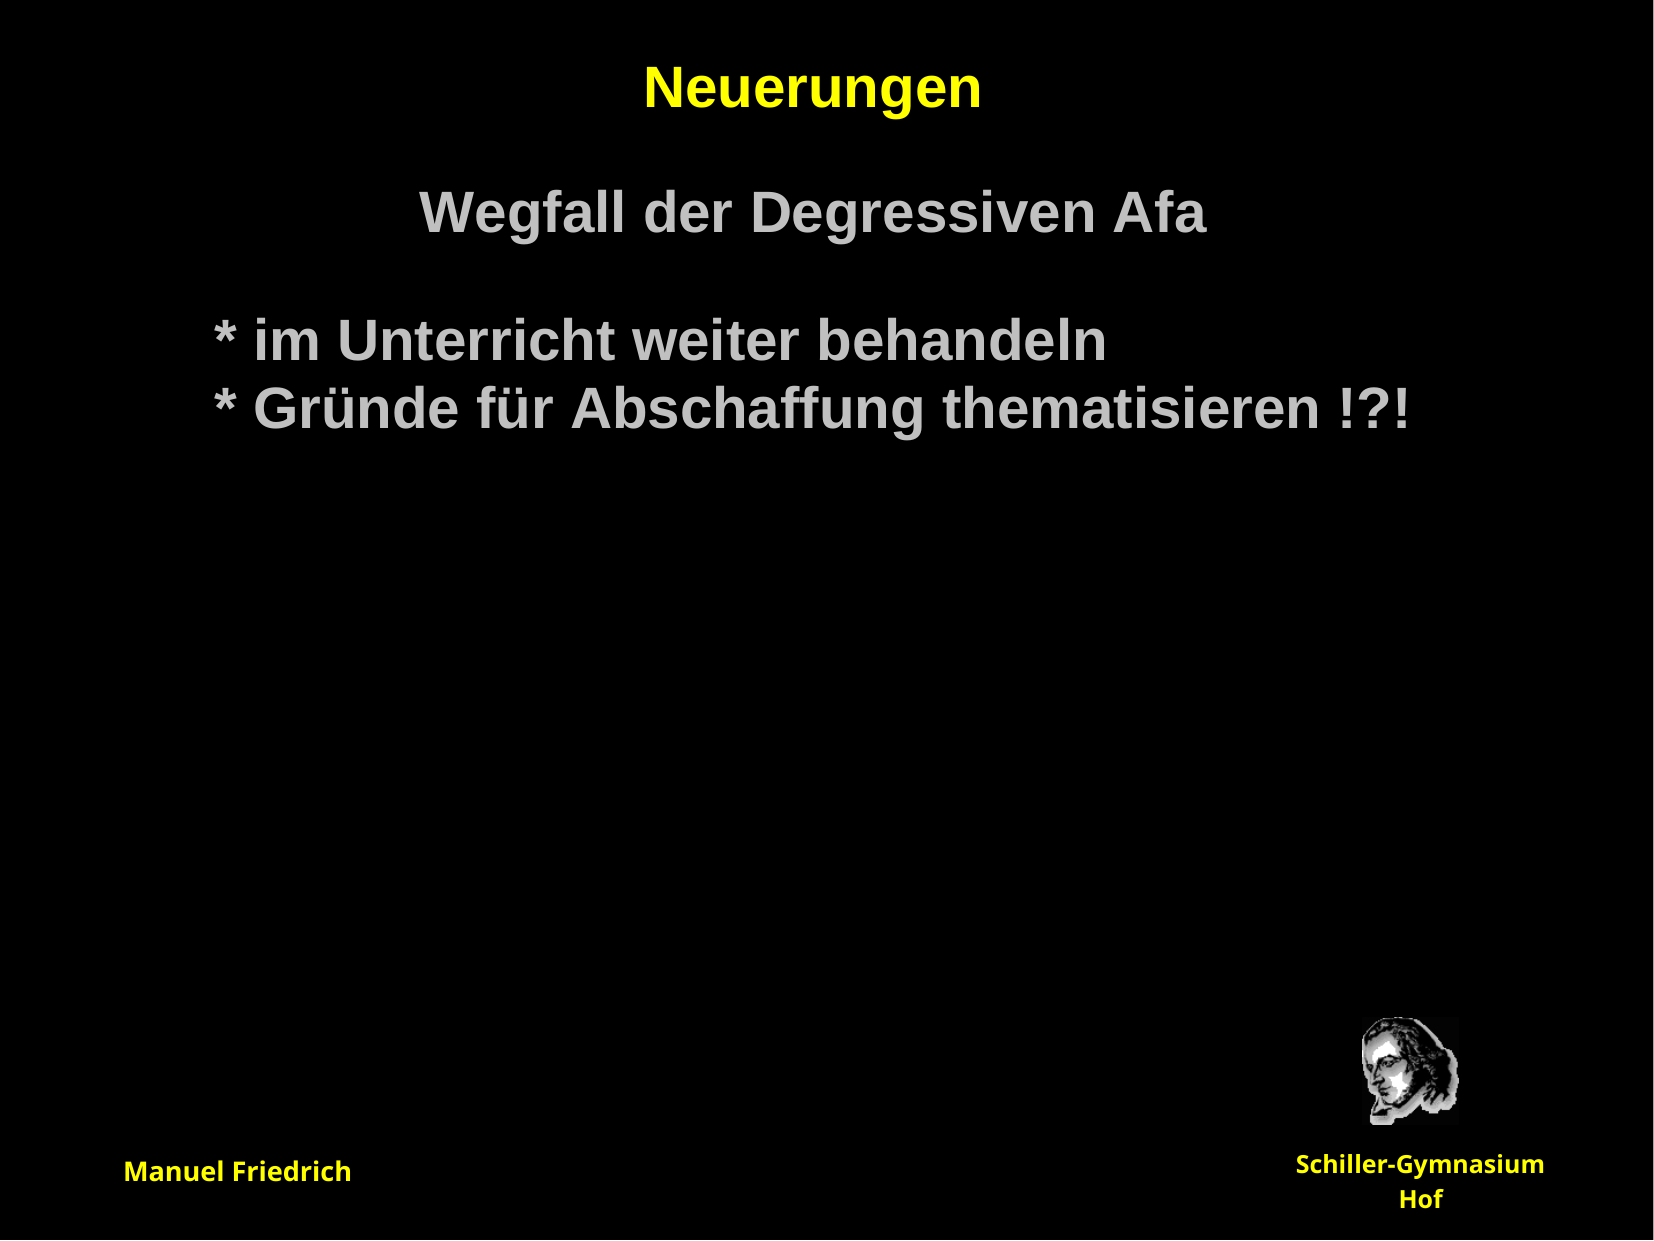

Neuerungen
Wegfall der Degressiven Afa
* im Unterricht weiter behandeln
* Gründe für Abschaffung thematisieren !?!
Schiller-Gymnasium
Hof
Manuel Friedrich